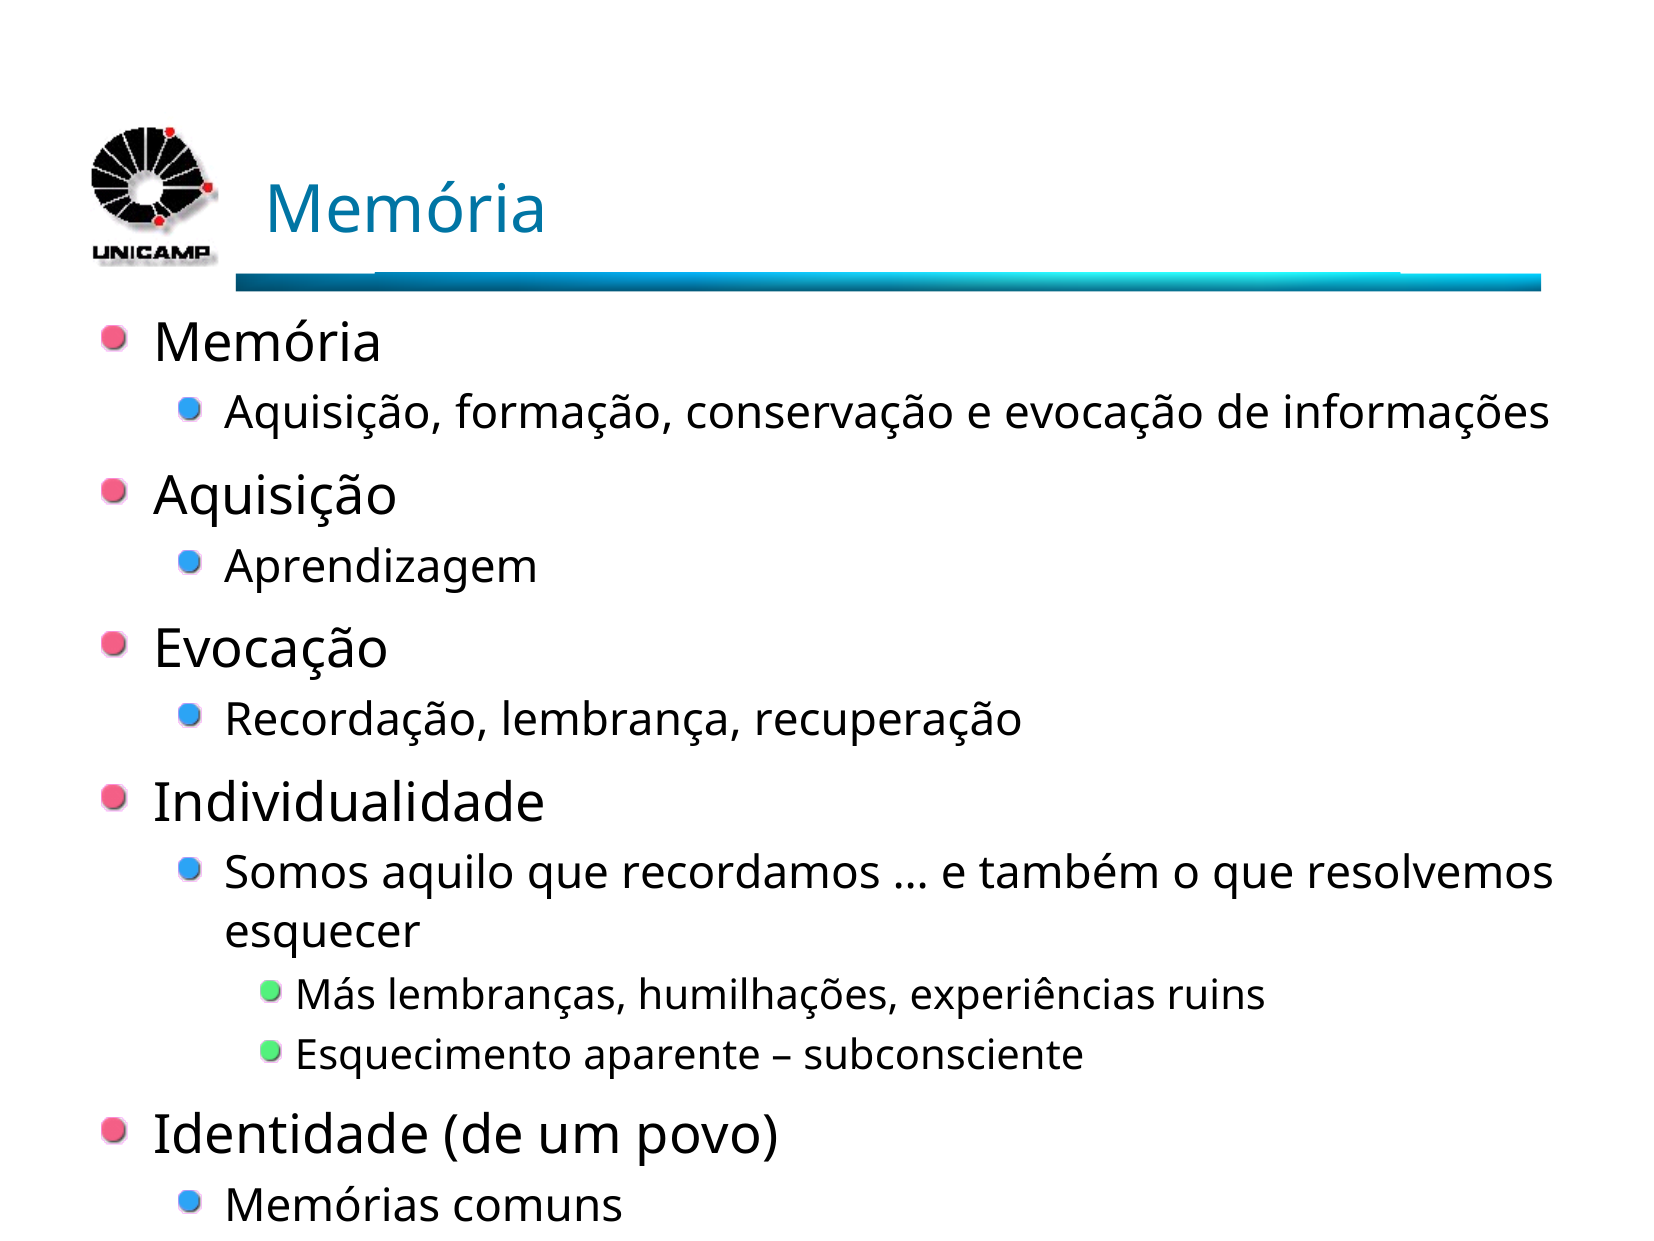

# Memória
Memória
Aquisição, formação, conservação e evocação de informações
Aquisição
Aprendizagem
Evocação
Recordação, lembrança, recuperação
Individualidade
Somos aquilo que recordamos … e também o que resolvemos esquecer
Más lembranças, humilhações, experiências ruins
Esquecimento aparente – subconsciente
Identidade (de um povo)
Memórias comuns